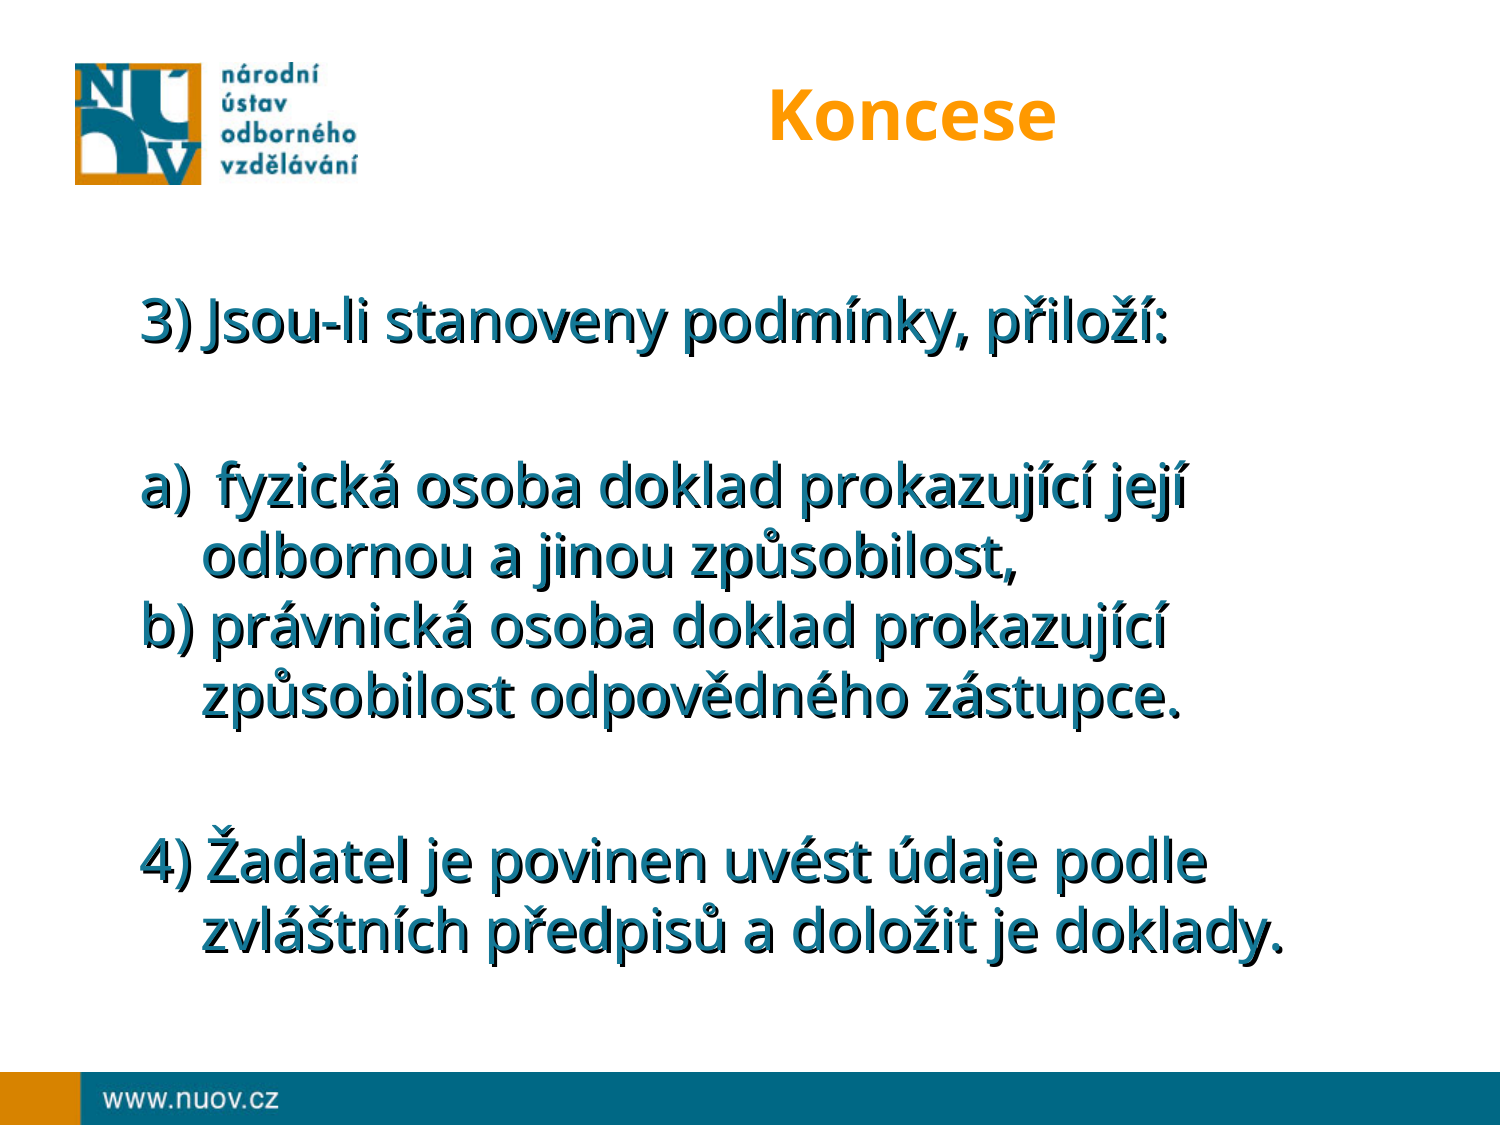

# Koncese
3) Jsou-li stanoveny podmínky, přiloží:
 fyzická osoba doklad prokazující její
 odbornou a jinou způsobilost,
b) právnická osoba doklad prokazující
 způsobilost odpovědného zástupce.
4) Žadatel je povinen uvést údaje podle zvláštních předpisů a doložit je doklady.